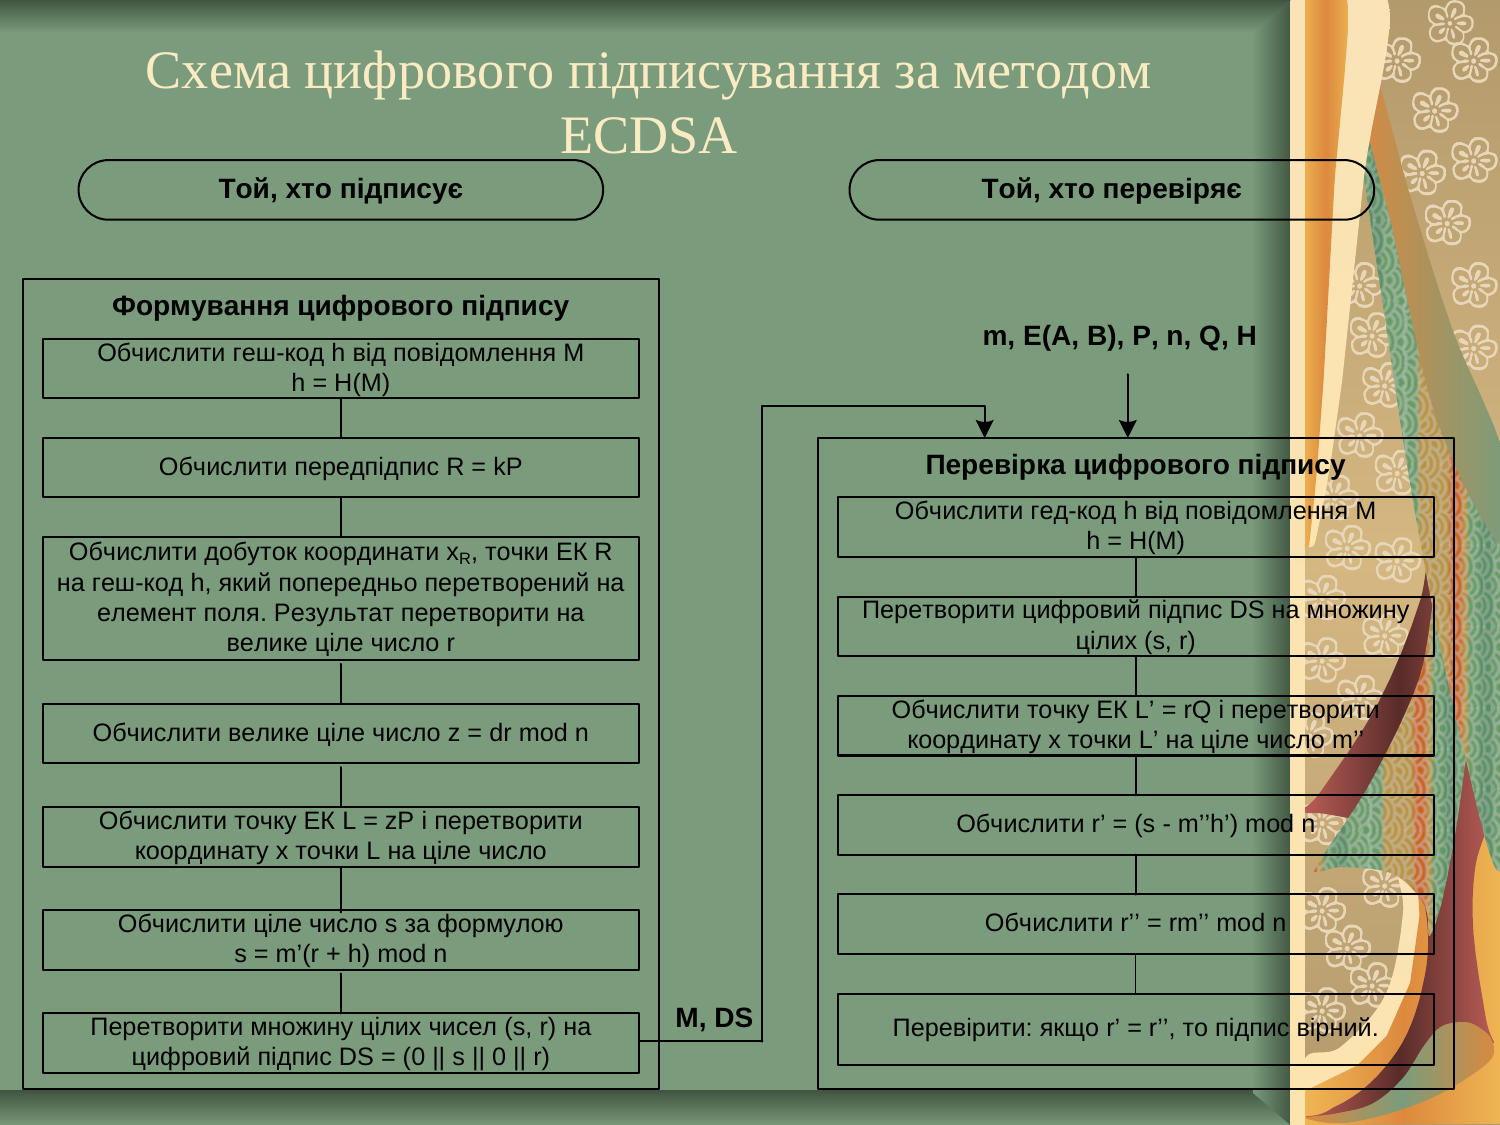

# Схема цифрового підписування за методом ECDSA